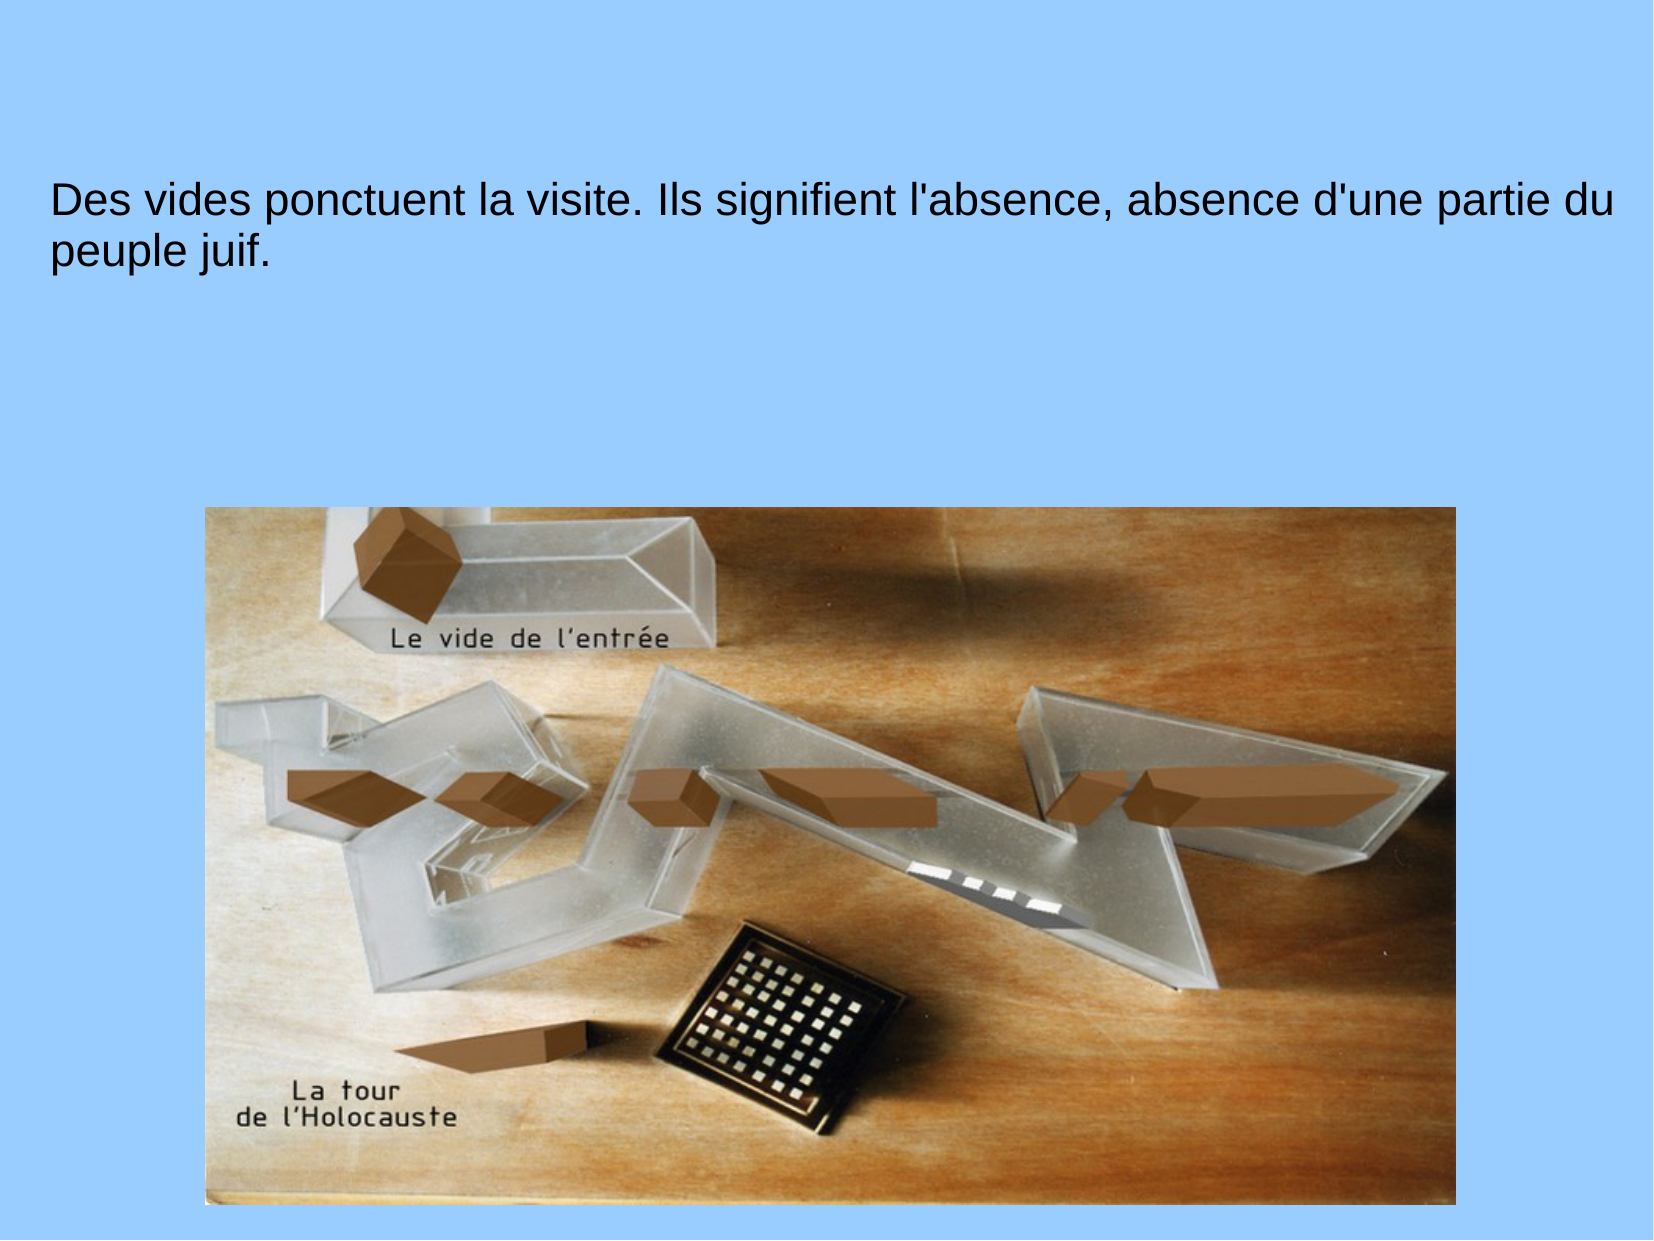

Des vides ponctuent la visite. Ils signifient l'absence, absence d'une partie du
peuple juif.